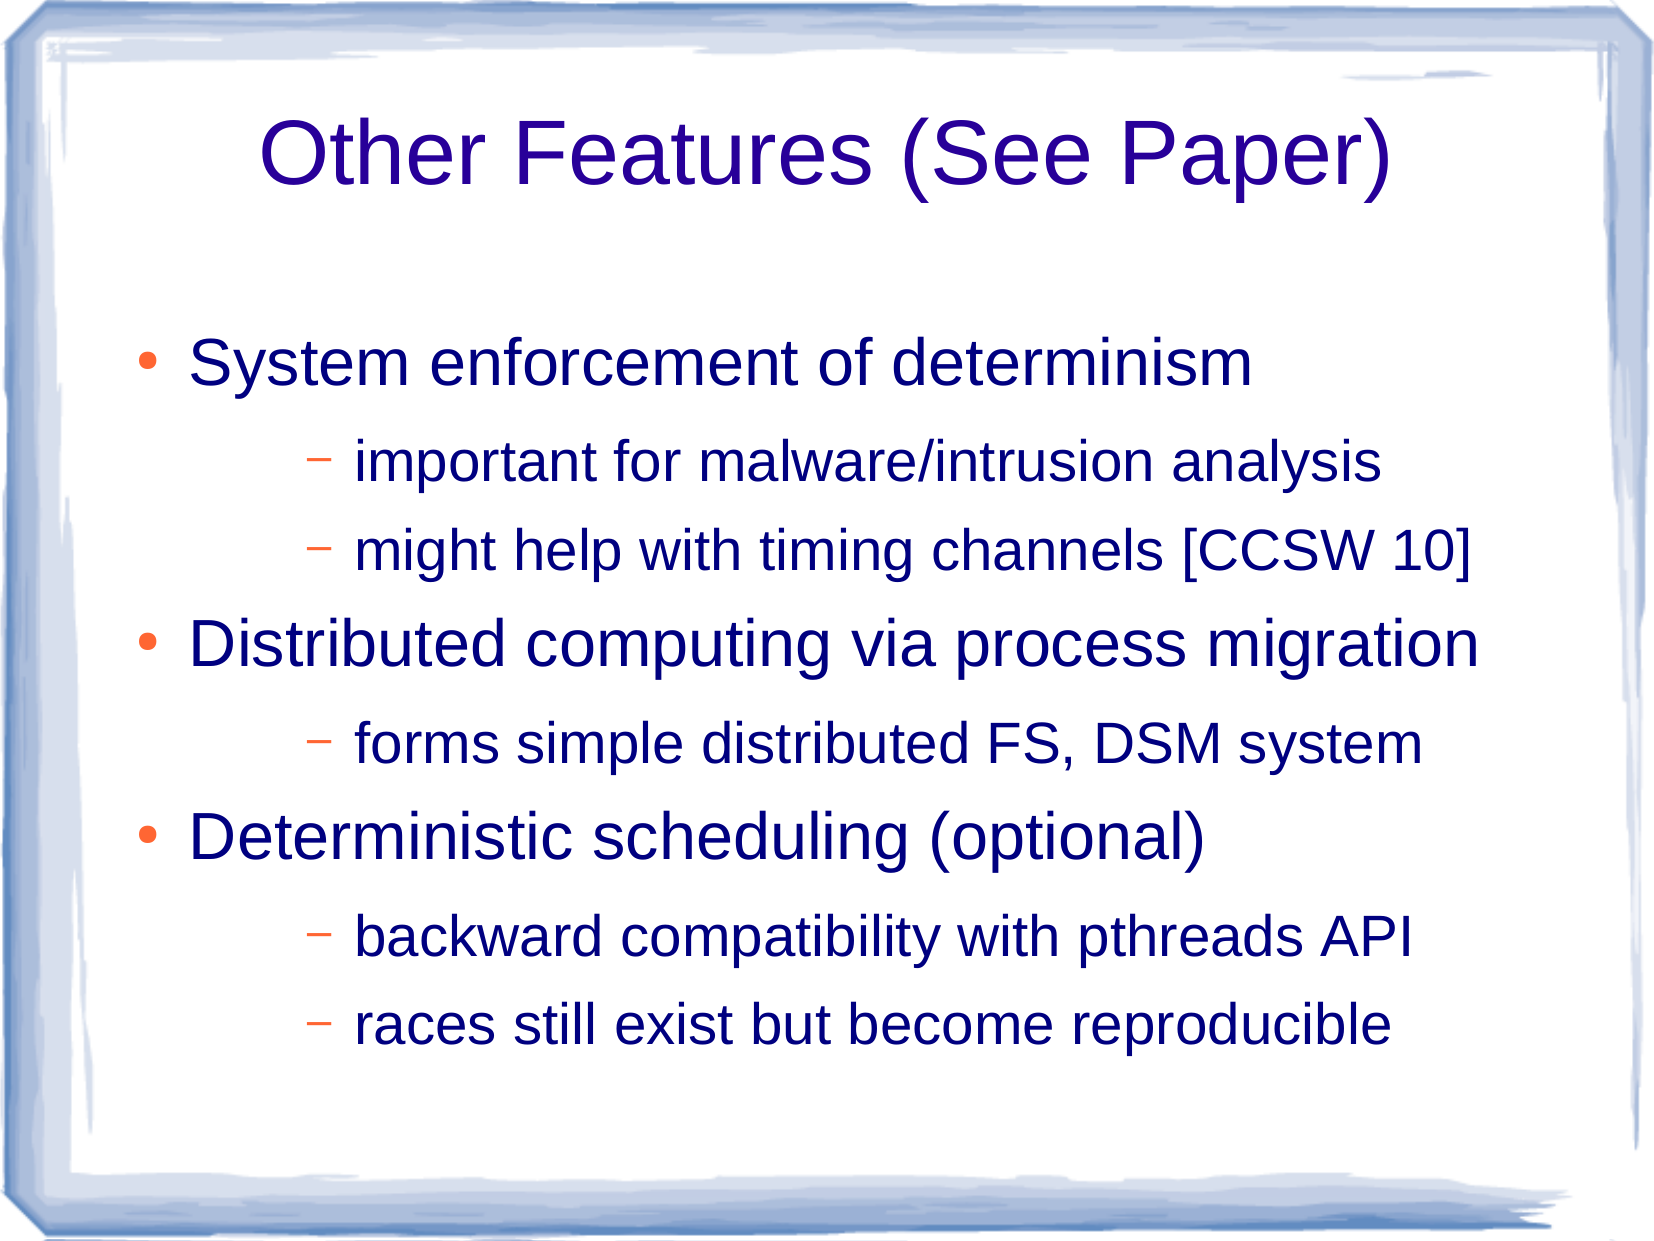

# Other Features (See Paper)
System enforcement of determinism
important for malware/intrusion analysis
might help with timing channels [CCSW 10]
Distributed computing via process migration
forms simple distributed FS, DSM system
Deterministic scheduling (optional)
backward compatibility with pthreads API
races still exist but become reproducible